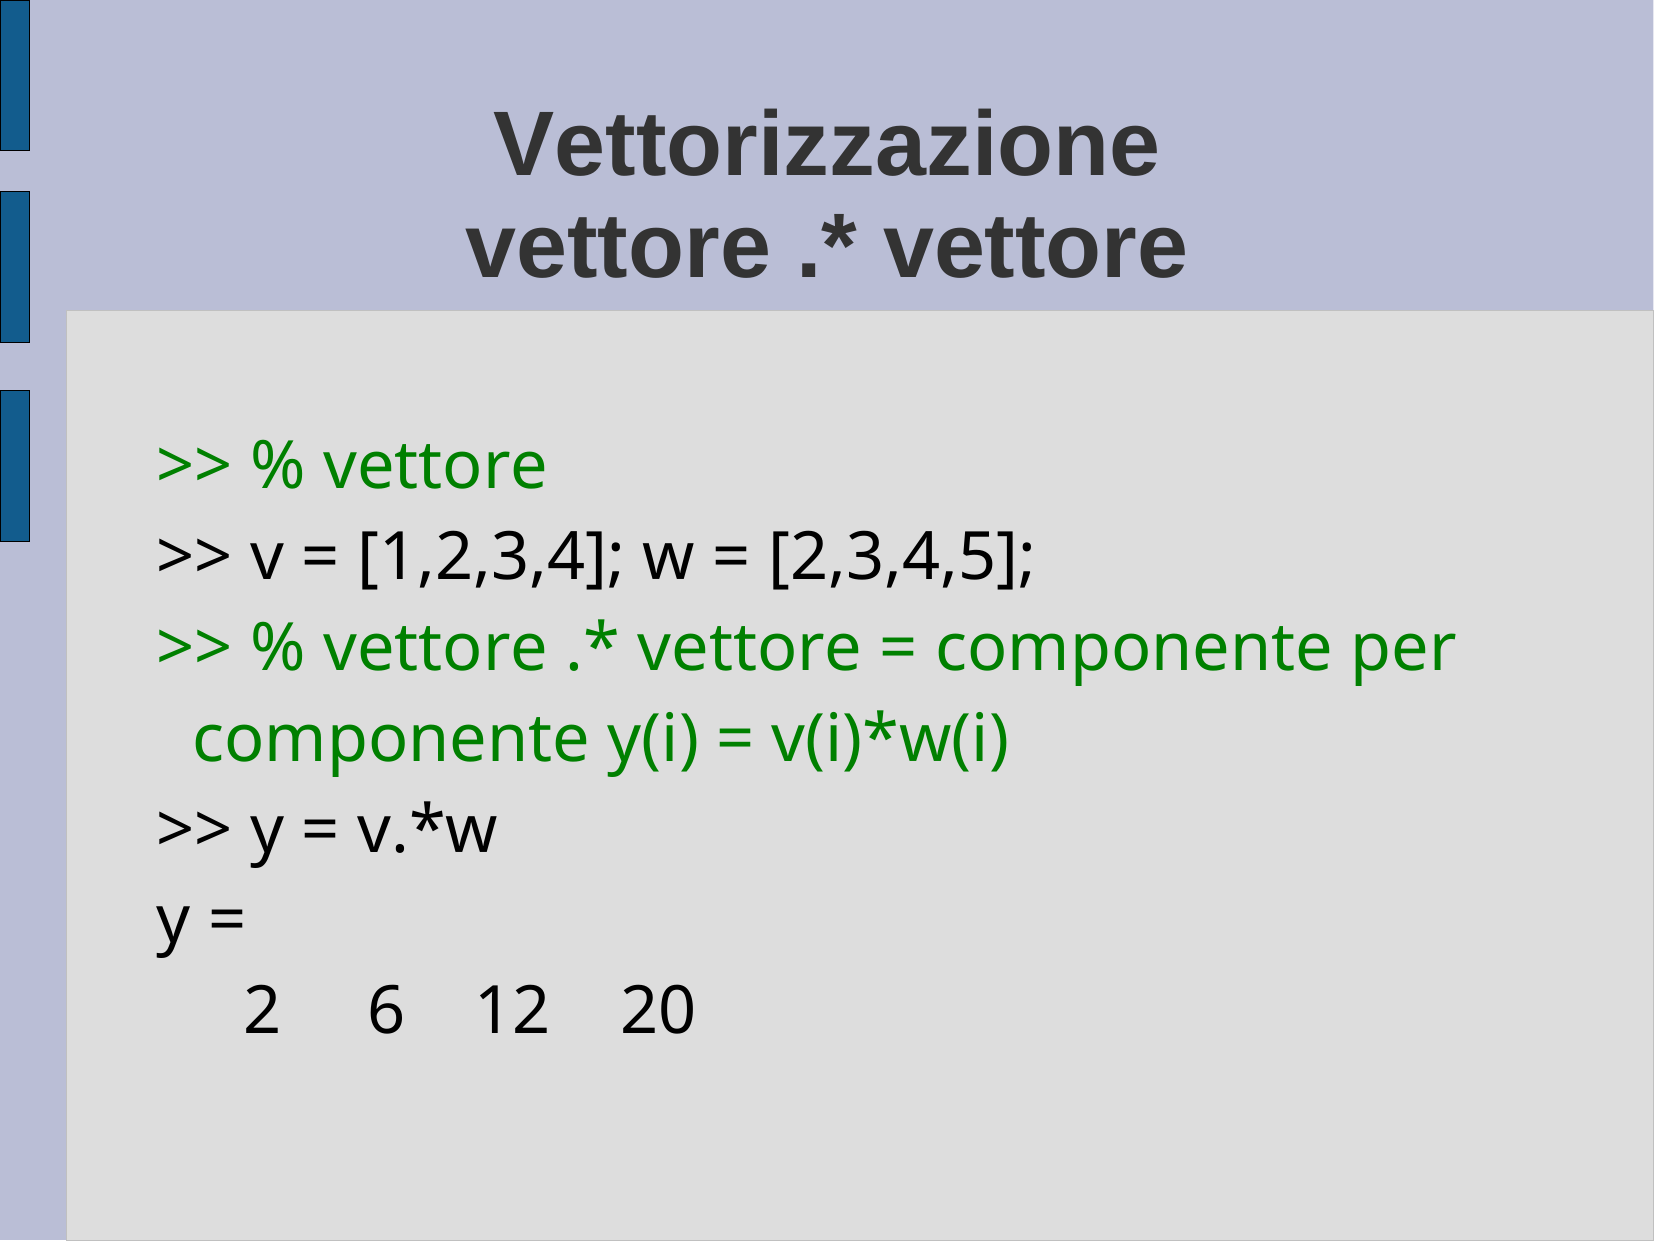

# Vettorizzazione vettore .* vettore
>> % vettore
>> v = [1,2,3,4]; w = [2,3,4,5];
>> % vettore .* vettore = componente per componente y(i) = v(i)*w(i)
>> y = v.*w
y =
 2 6 12 20